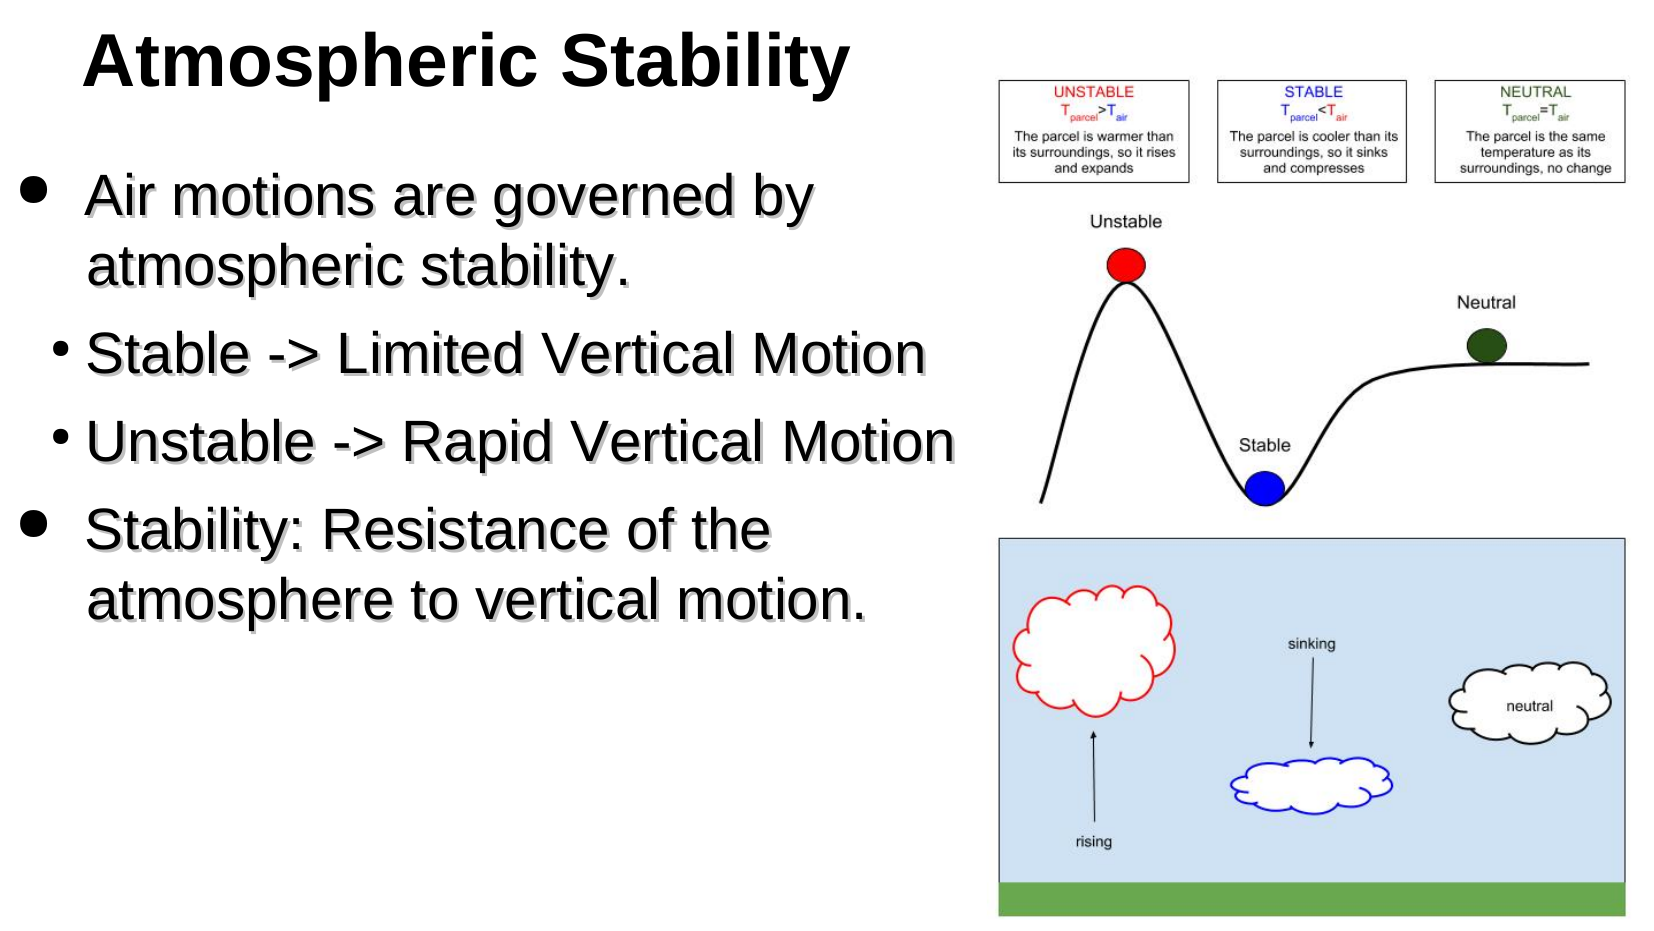

# Atmospheric Stability
 Air motions are governed by atmospheric stability.
Stable -> Limited Vertical Motion
Unstable -> Rapid Vertical Motion
 Stability: Resistance of the atmosphere to vertical motion.